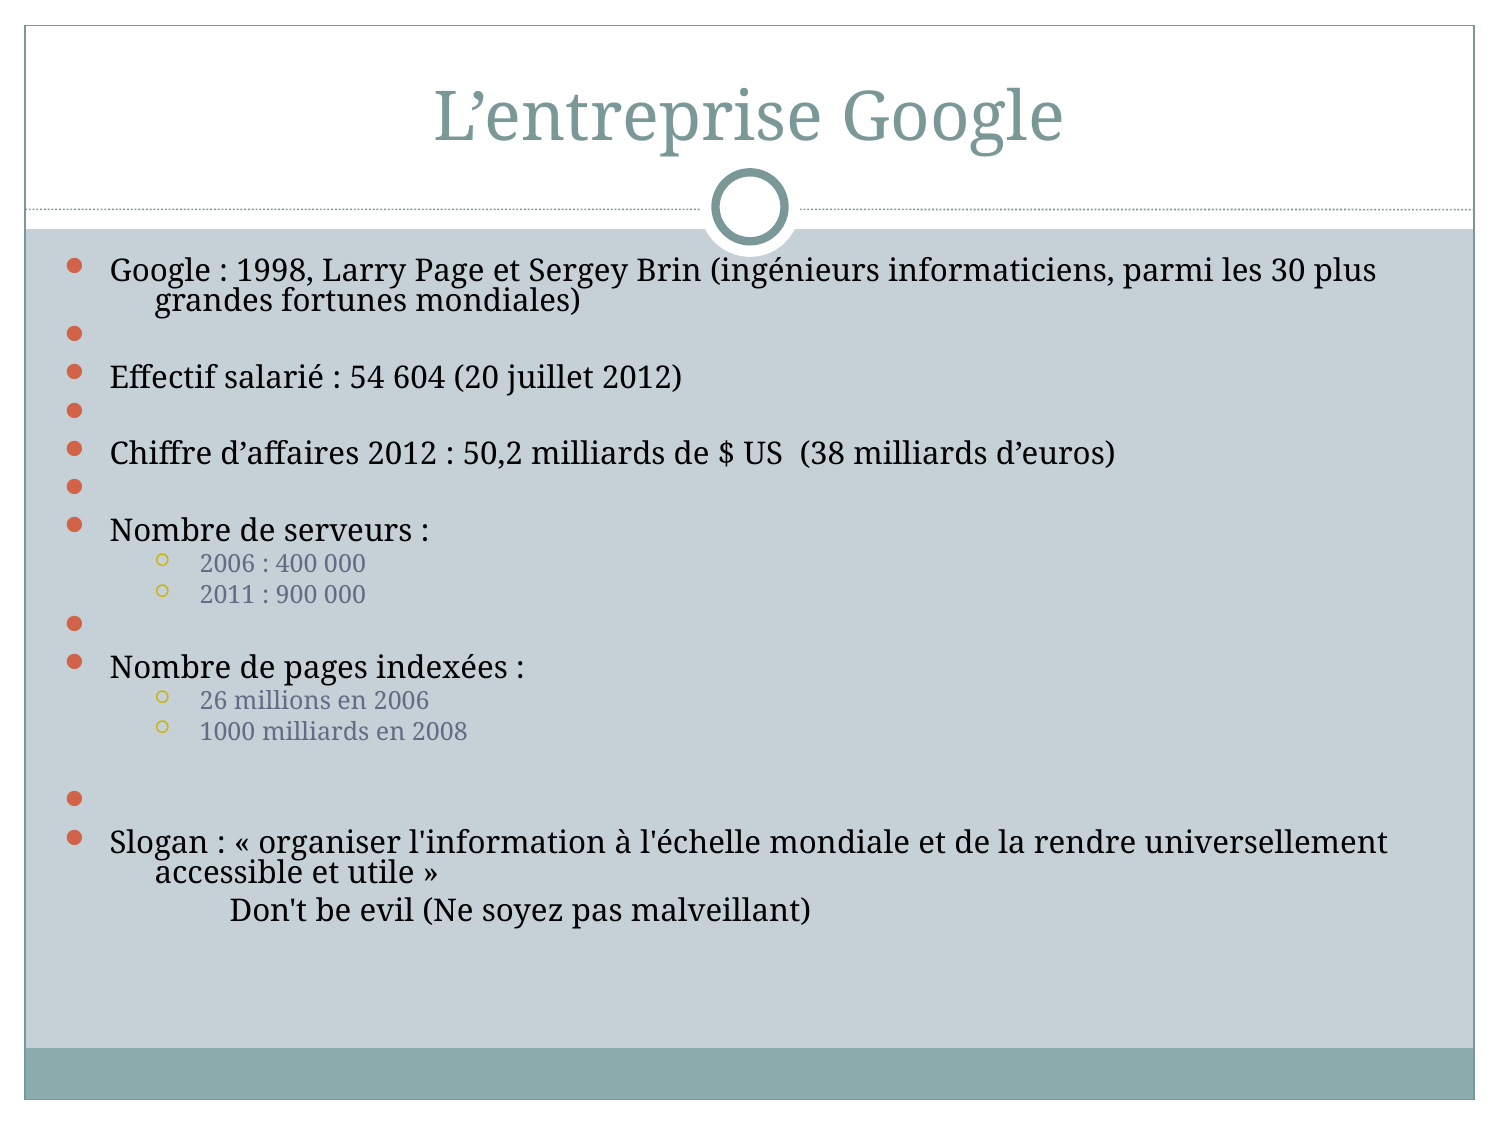

# L’entreprise Google
Google : 1998, Larry Page et Sergey Brin (ingénieurs informaticiens, parmi les 30 plus grandes fortunes mondiales)
Effectif salarié : 54 604 (20 juillet 2012)
Chiffre d’affaires 2012 : 50,2 milliards de $ US (38 milliards d’euros)
Nombre de serveurs :
2006 : 400 000
2011 : 900 000
Nombre de pages indexées :
26 millions en 2006
1000 milliards en 2008
Slogan : « organiser l'information à l'échelle mondiale et de la rendre universellement accessible et utile »
	Don't be evil (Ne soyez pas malveillant)